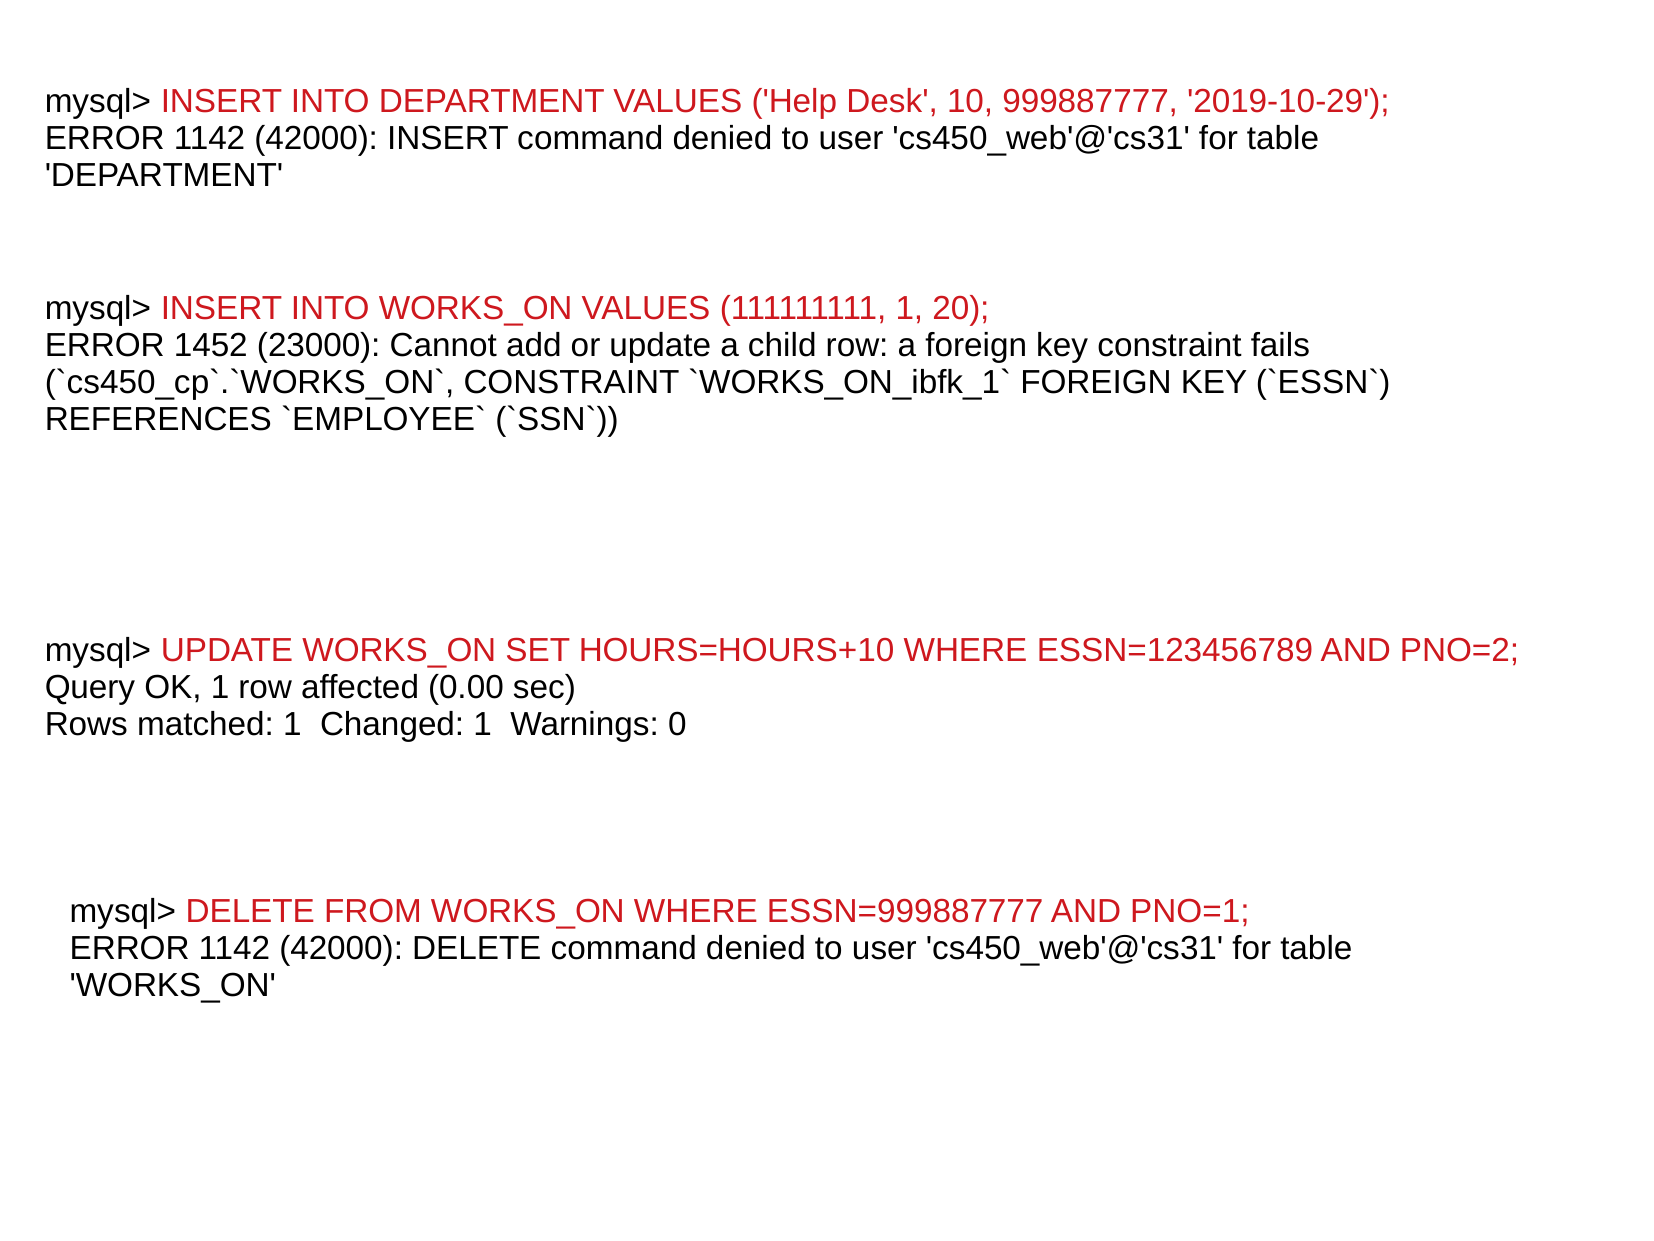

mysql> INSERT INTO DEPARTMENT VALUES ('Help Desk', 10, 999887777, '2019-10-29');
ERROR 1142 (42000): INSERT command denied to user 'cs450_web'@'cs31' for table 'DEPARTMENT'
mysql> INSERT INTO WORKS_ON VALUES (111111111, 1, 20);
ERROR 1452 (23000): Cannot add or update a child row: a foreign key constraint fails (`cs450_cp`.`WORKS_ON`, CONSTRAINT `WORKS_ON_ibfk_1` FOREIGN KEY (`ESSN`) REFERENCES `EMPLOYEE` (`SSN`))
mysql> UPDATE WORKS_ON SET HOURS=HOURS+10 WHERE ESSN=123456789 AND PNO=2;
Query OK, 1 row affected (0.00 sec)
Rows matched: 1 Changed: 1 Warnings: 0
mysql> DELETE FROM WORKS_ON WHERE ESSN=999887777 AND PNO=1;
ERROR 1142 (42000): DELETE command denied to user 'cs450_web'@'cs31' for table 'WORKS_ON'